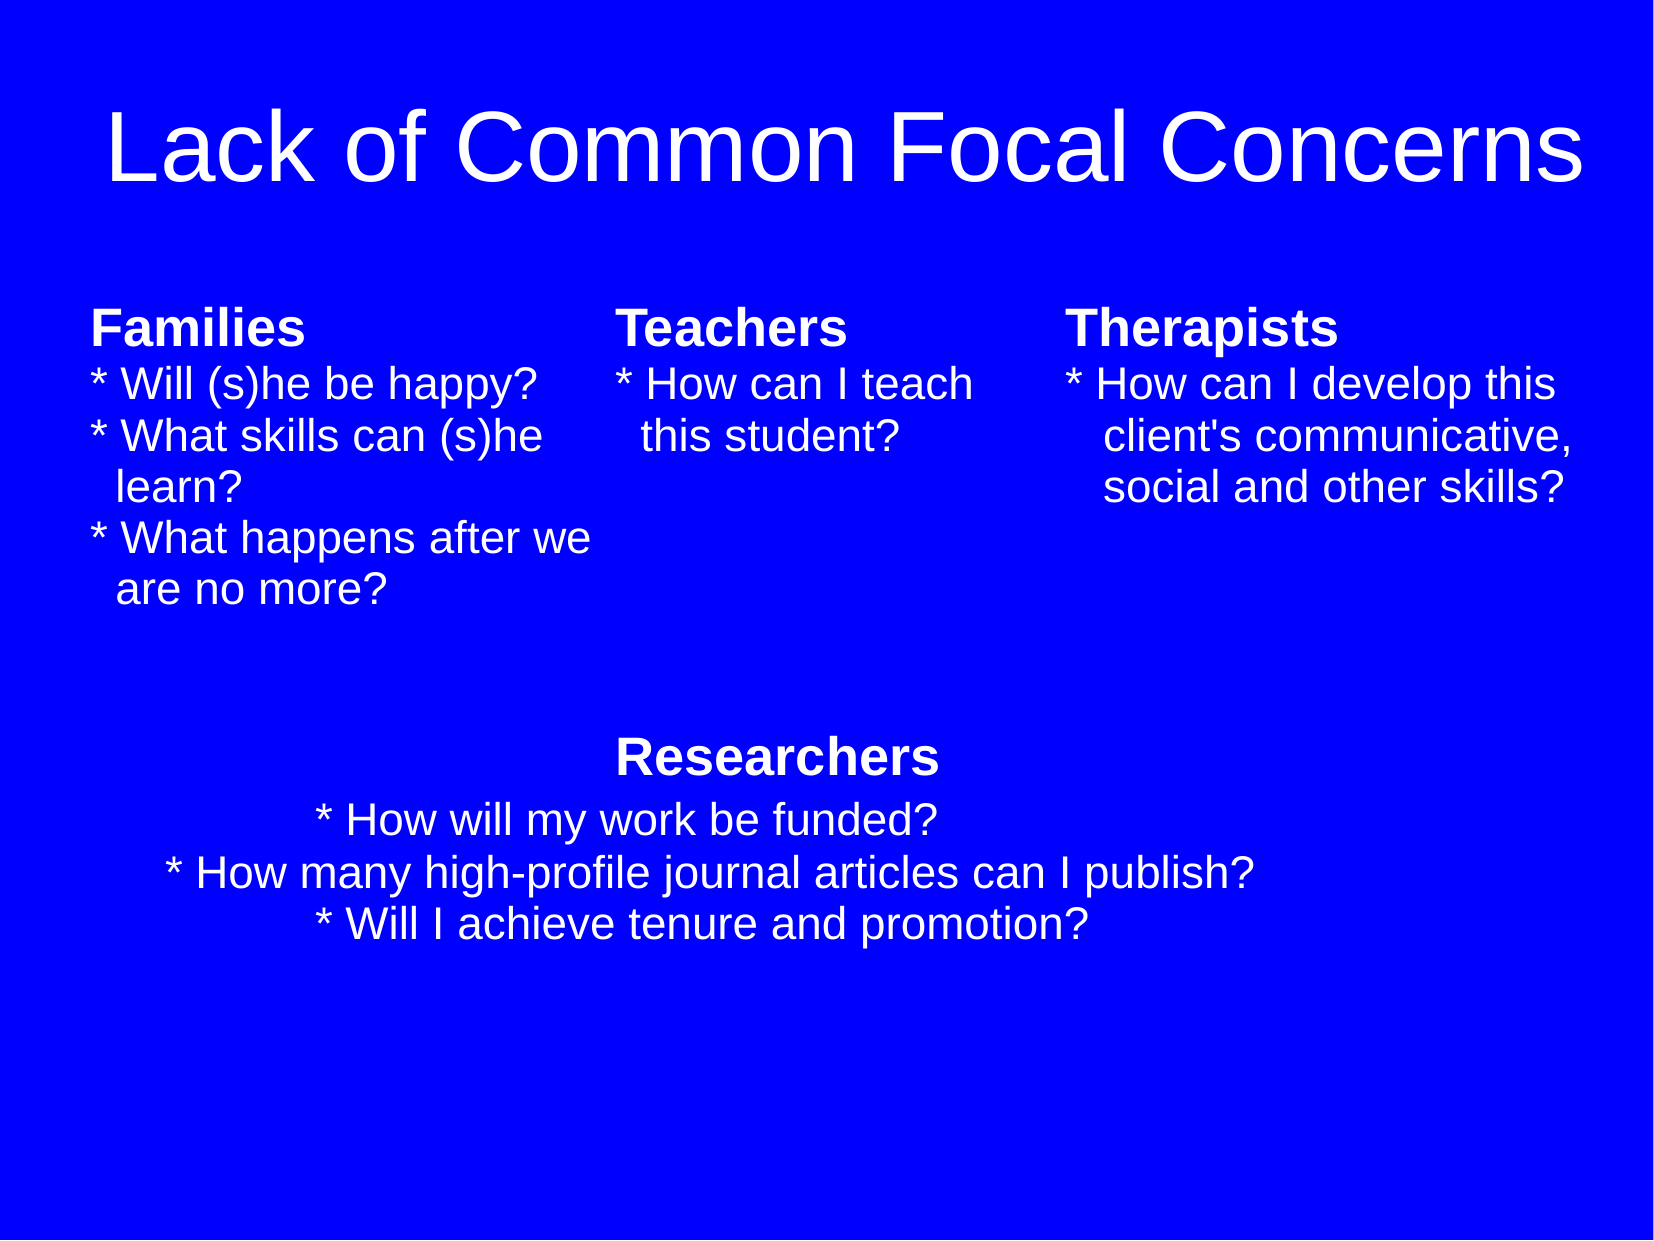

Lack of Common Focal Concerns
# Families					Teachers			Therapists * Will (s)he be happy?		* How can I teach		* How can I develop this * What skills can (s)he	 this student?			 client's communicative, learn?											 social and other skills? * What happens after we are no more? Researchers * How will my work be funded? * How many high-profile journal articles can I publish? * Will I achieve tenure and promotion?